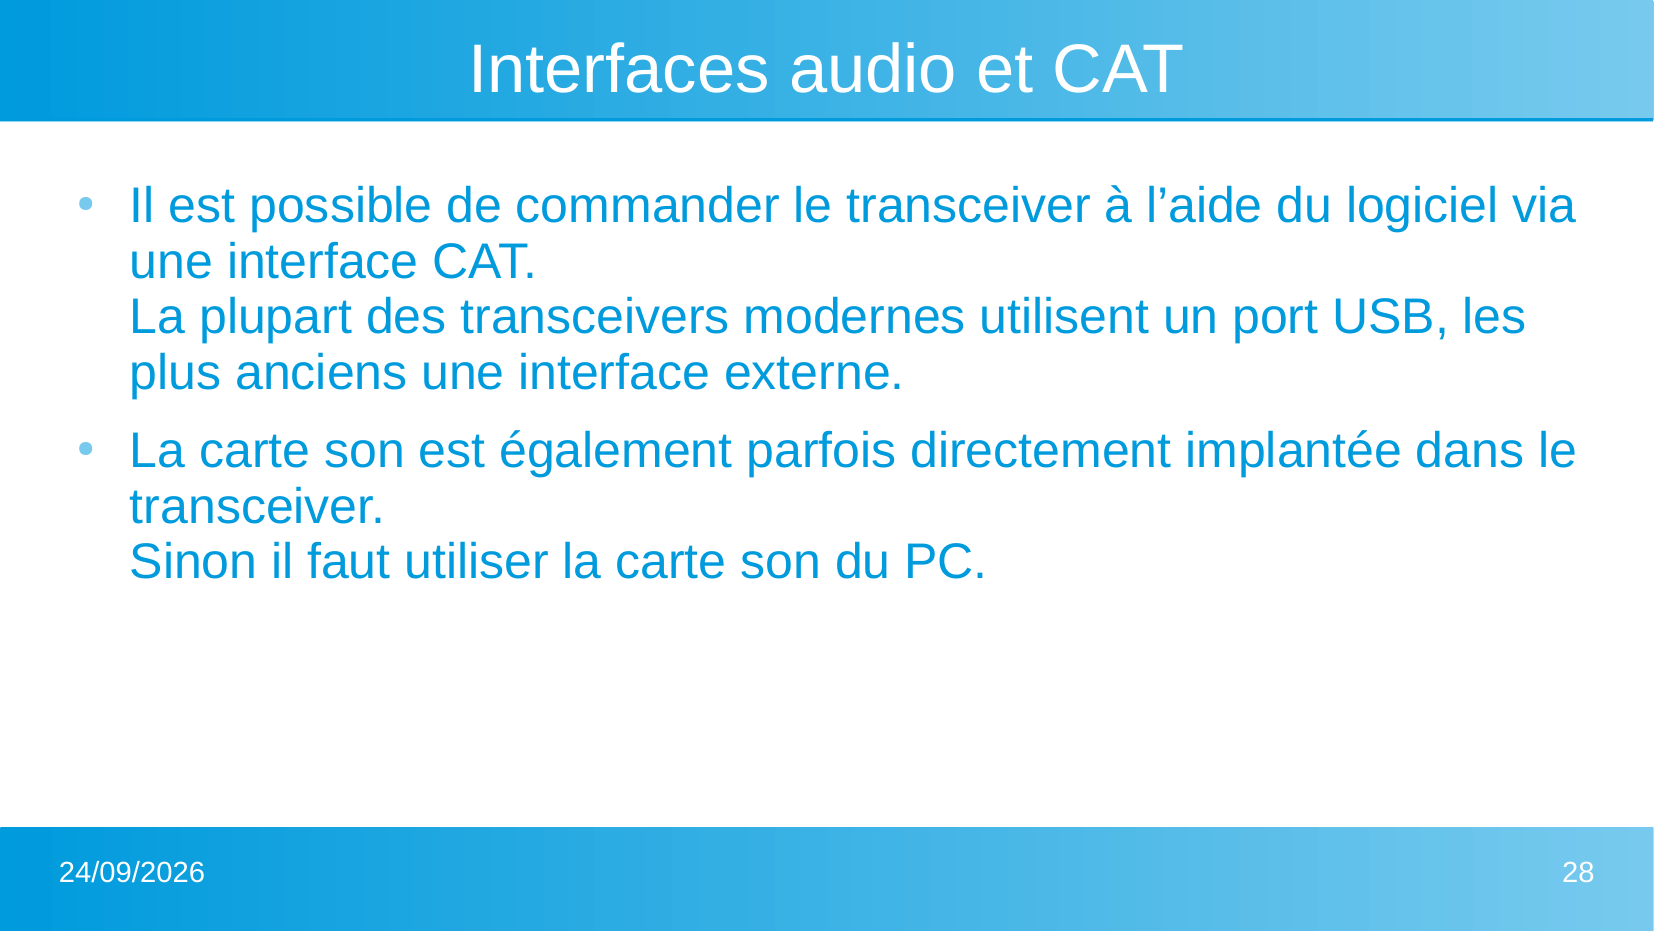

# Interfaces audio et CAT
Il est possible de commander le transceiver à l’aide du logiciel via une interface CAT.
La plupart des transceivers modernes utilisent un port USB, les plus anciens une interface externe.
La carte son est également parfois directement implantée dans le transceiver.
Sinon il faut utiliser la carte son du PC.
28